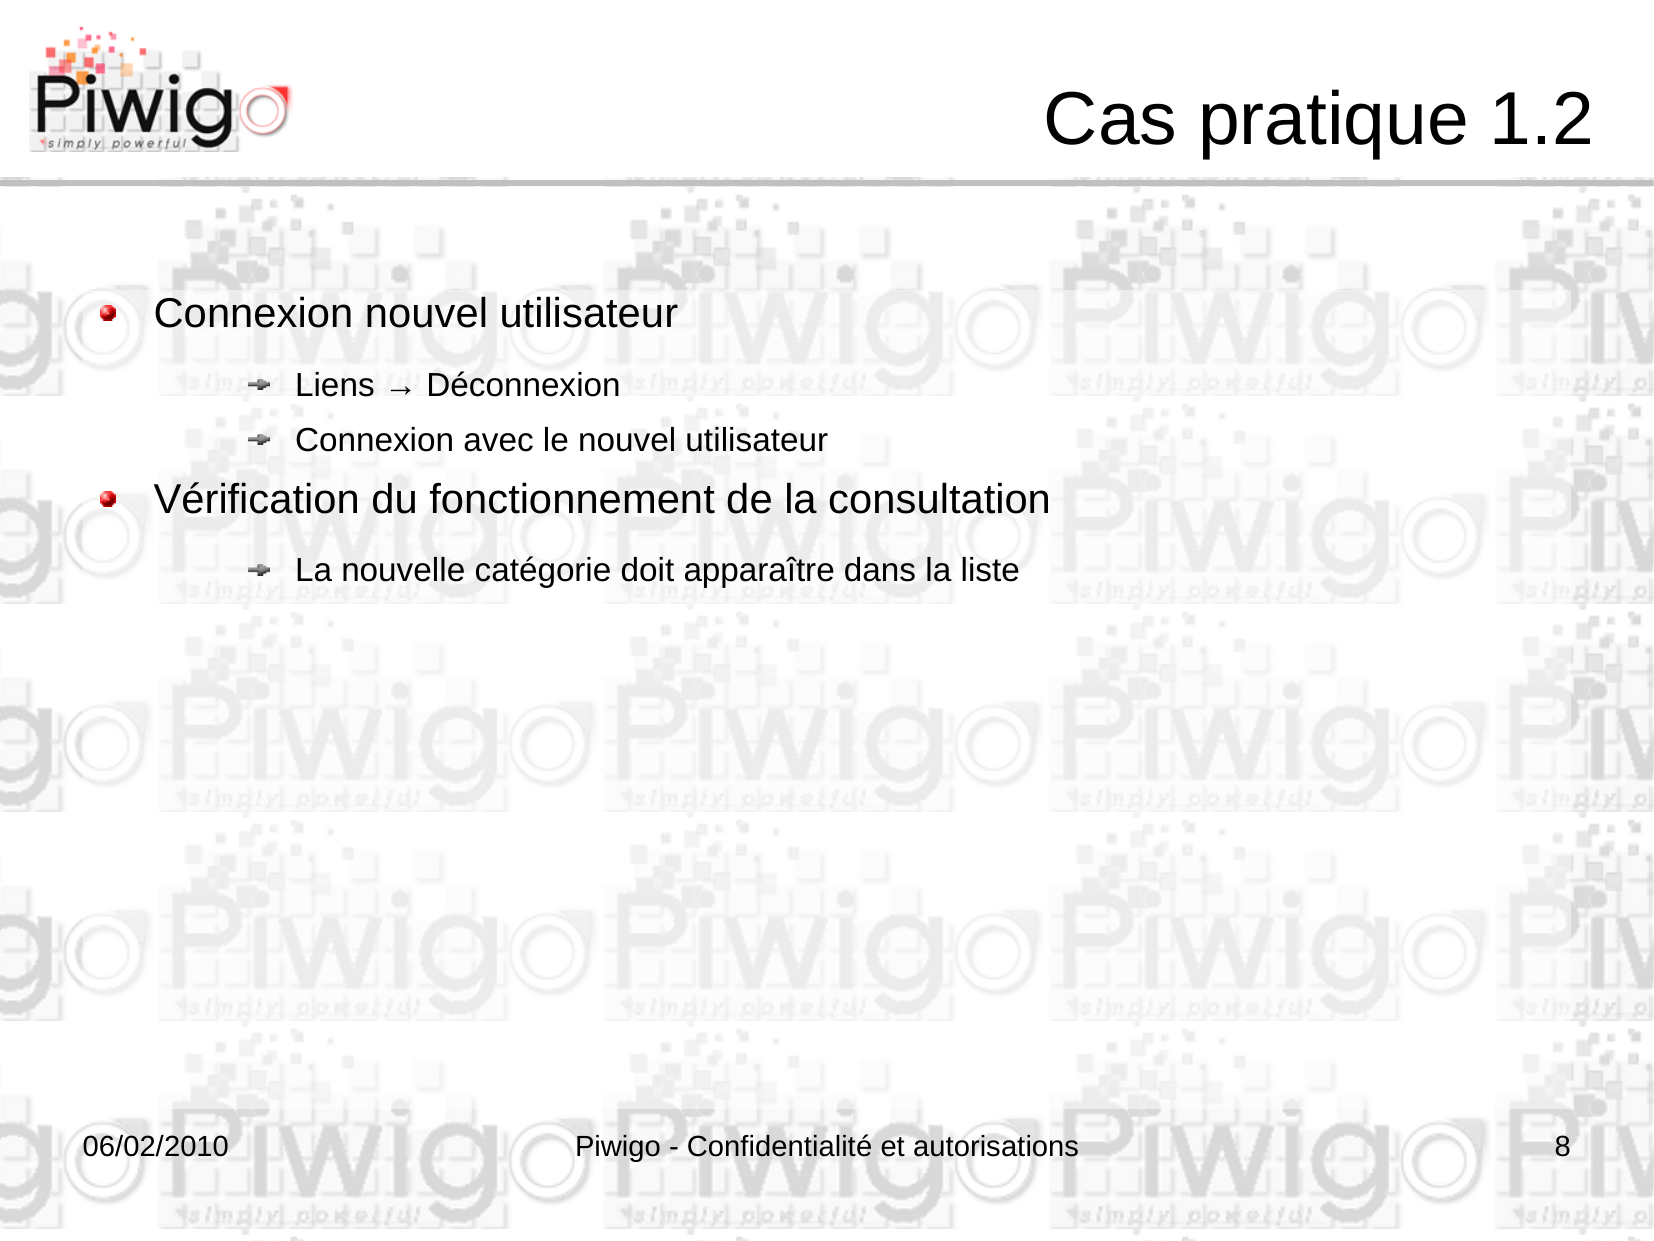

# Cas pratique 1.2
Connexion nouvel utilisateur
Liens → Déconnexion
Connexion avec le nouvel utilisateur
Vérification du fonctionnement de la consultation
La nouvelle catégorie doit apparaître dans la liste
06/02/2010
Piwigo - Confidentialité et autorisations
8